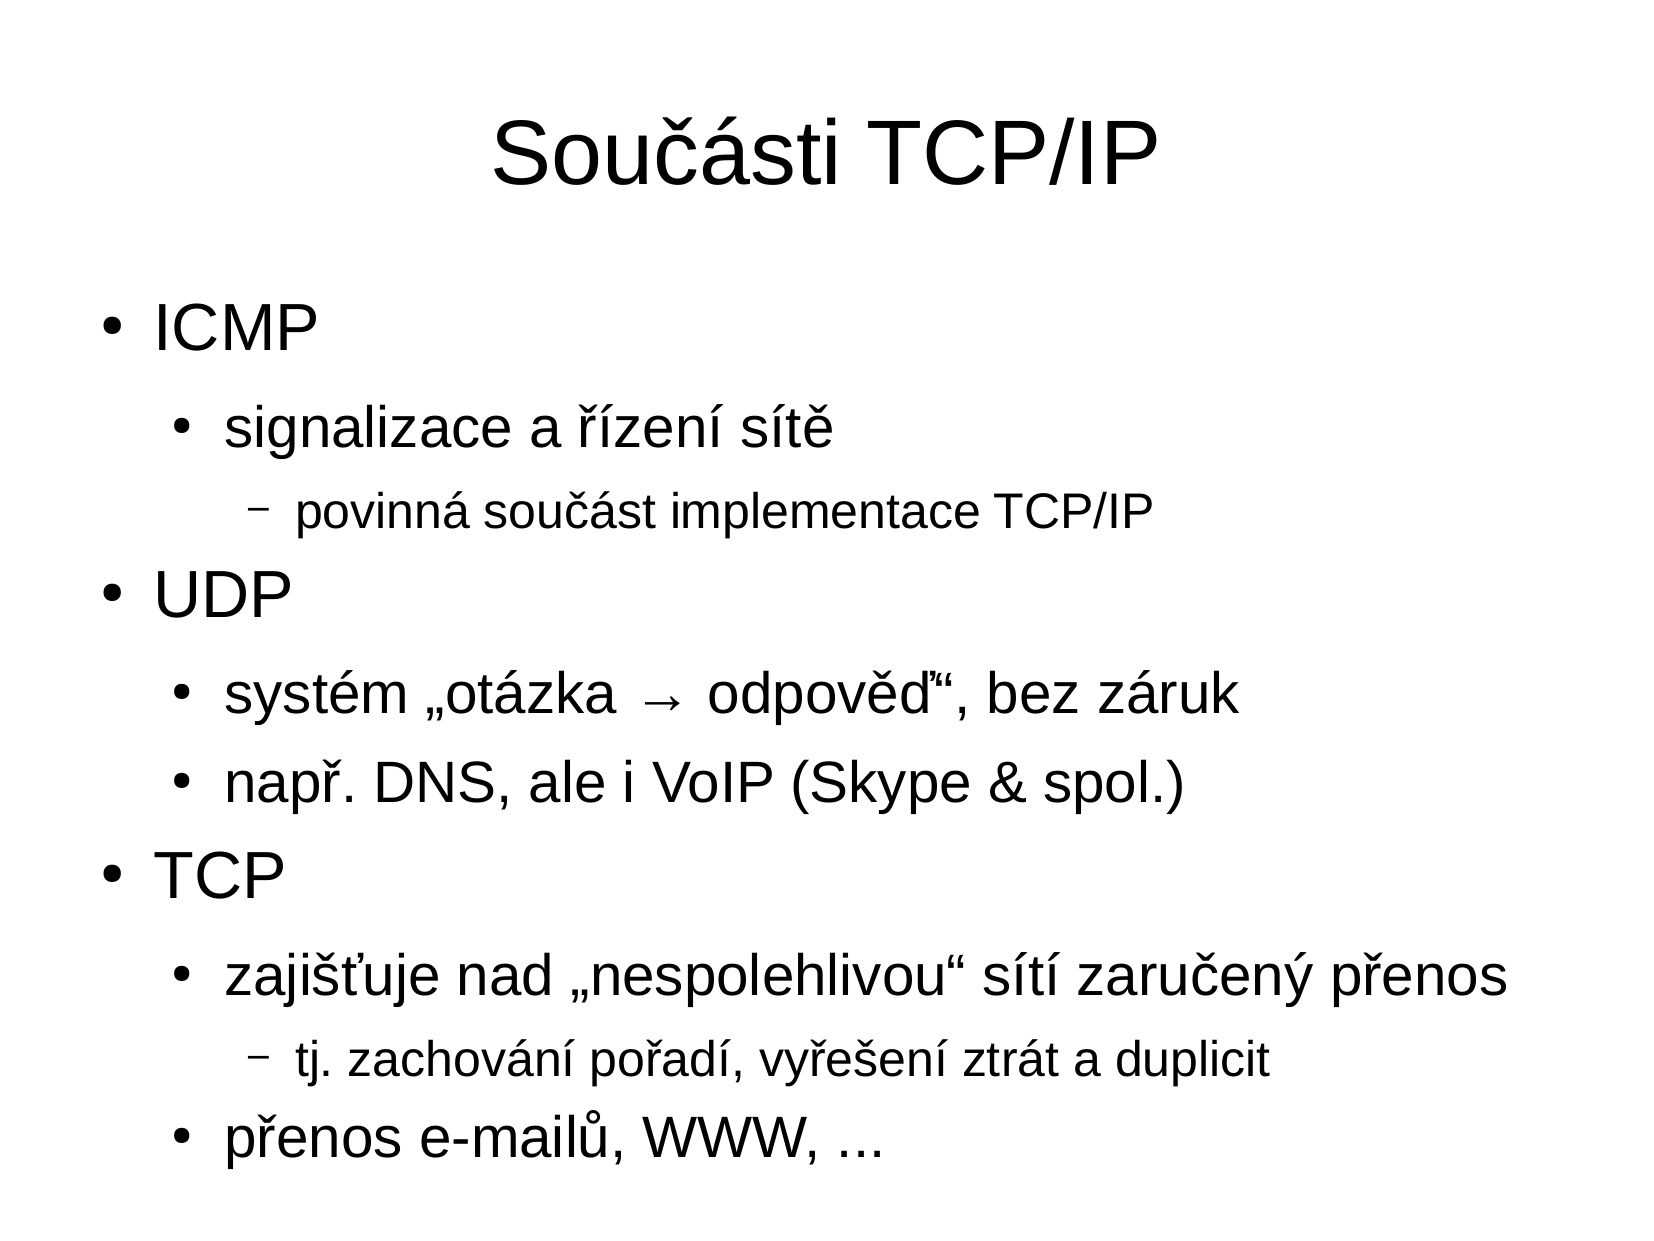

# Součásti TCP/IP
ICMP
signalizace a řízení sítě
povinná součást implementace TCP/IP
UDP
systém „otázka → odpověď“, bez záruk
např. DNS, ale i VoIP (Skype & spol.)
TCP
zajišťuje nad „nespolehlivou“ sítí zaručený přenos
tj. zachování pořadí, vyřešení ztrát a duplicit
přenos e-mailů, WWW, ...